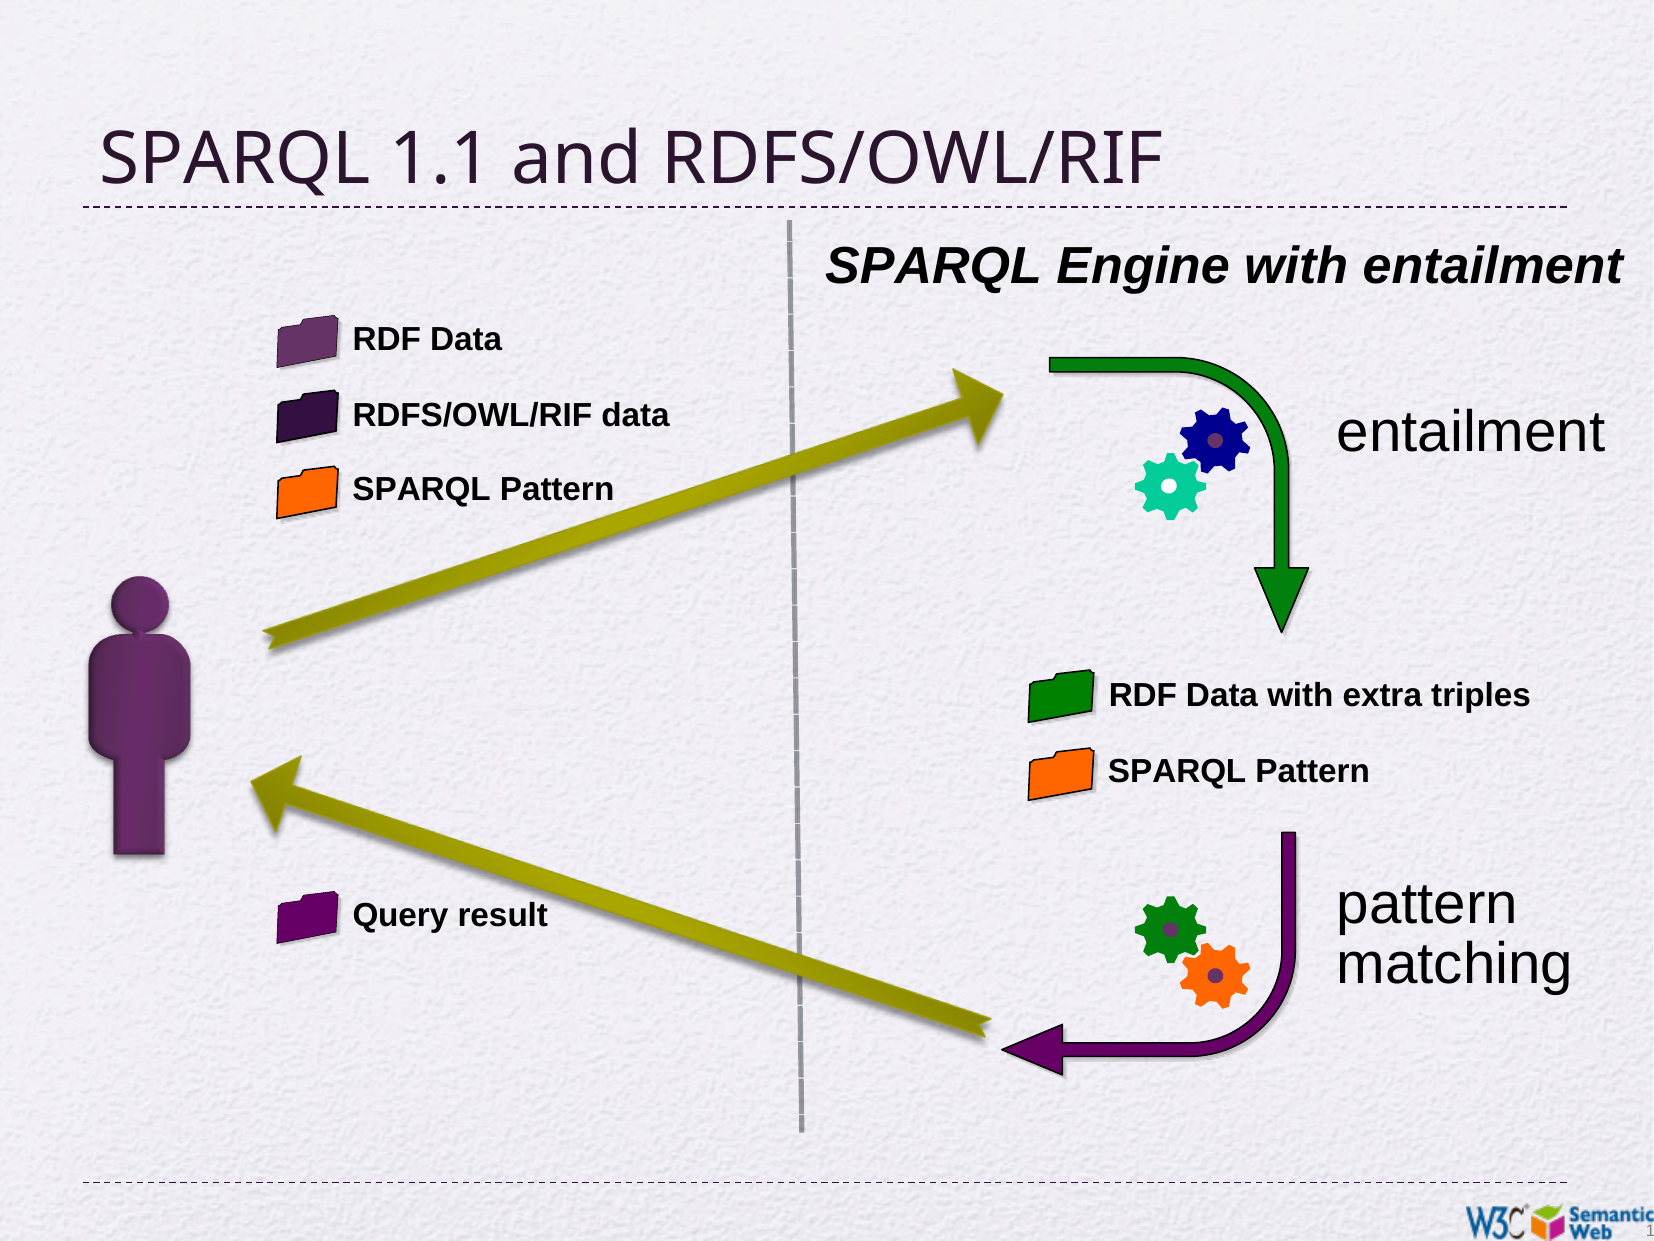

# SPARQL 1.1 and RDFS/OWL/RIF
SPARQL Engine with entailment
RDF Data
RDFS/OWL/RIF data
SPARQL Pattern
entailment
RDF Data with extra triples
SPARQL Pattern
pattern matching
Query result